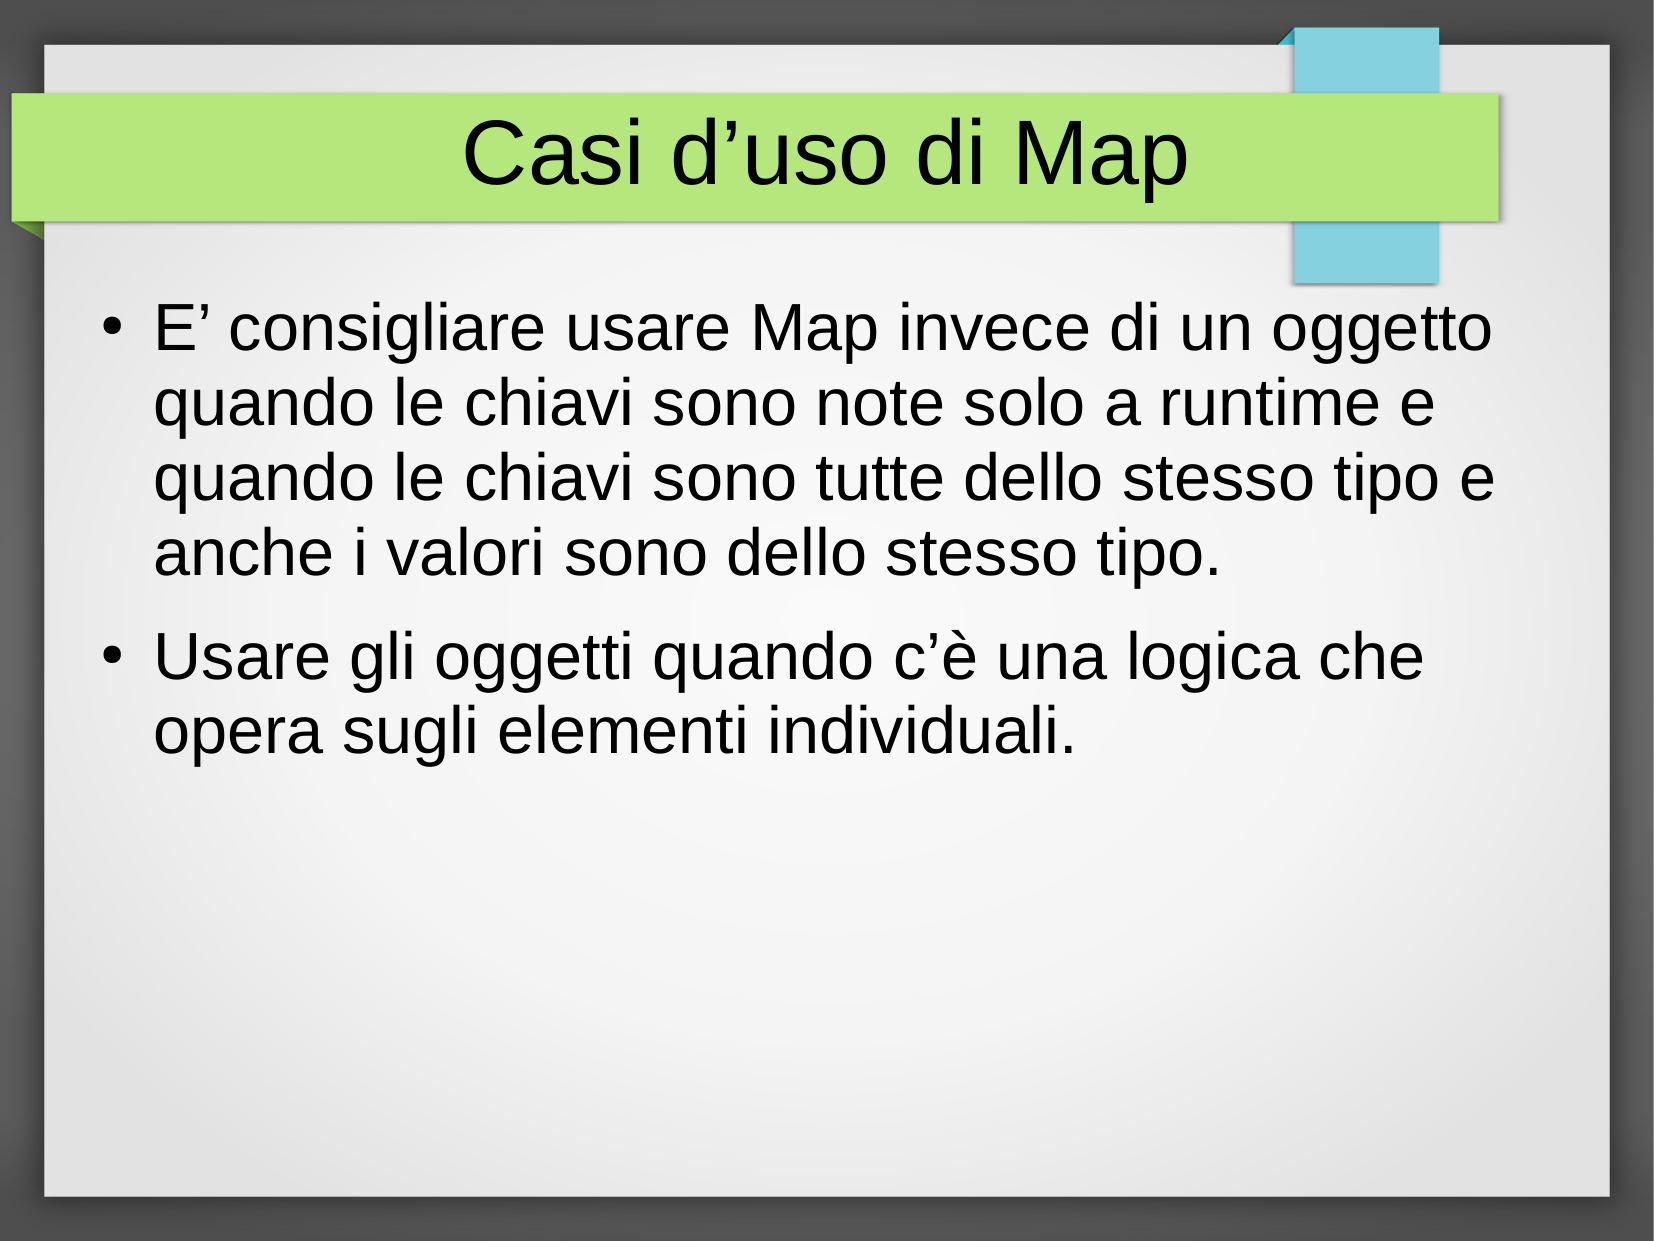

# Casi d’uso di Map
E’ consigliare usare Map invece di un oggetto quando le chiavi sono note solo a runtime e quando le chiavi sono tutte dello stesso tipo e anche i valori sono dello stesso tipo.
Usare gli oggetti quando c’è una logica che opera sugli elementi individuali.